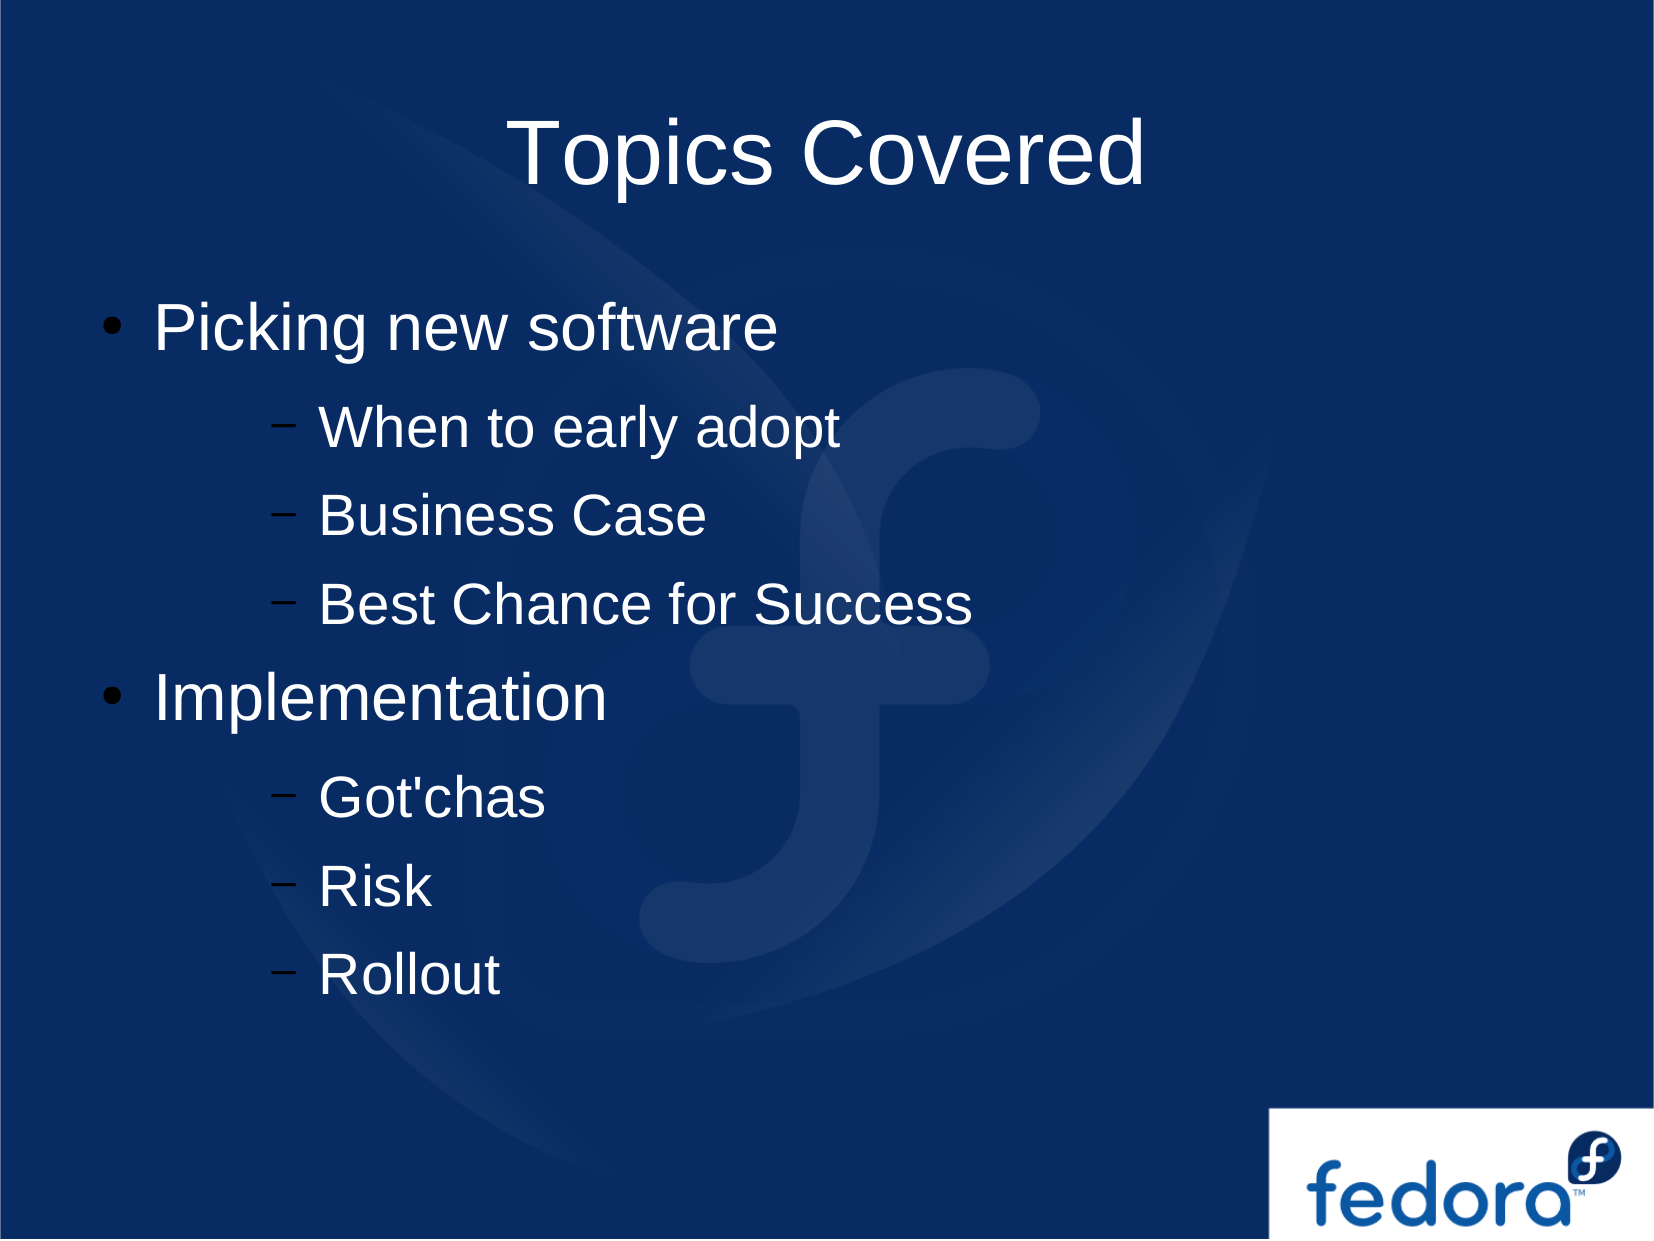

# Topics Covered
Picking new software
When to early adopt
Business Case
Best Chance for Success
Implementation
Got'chas
Risk
Rollout